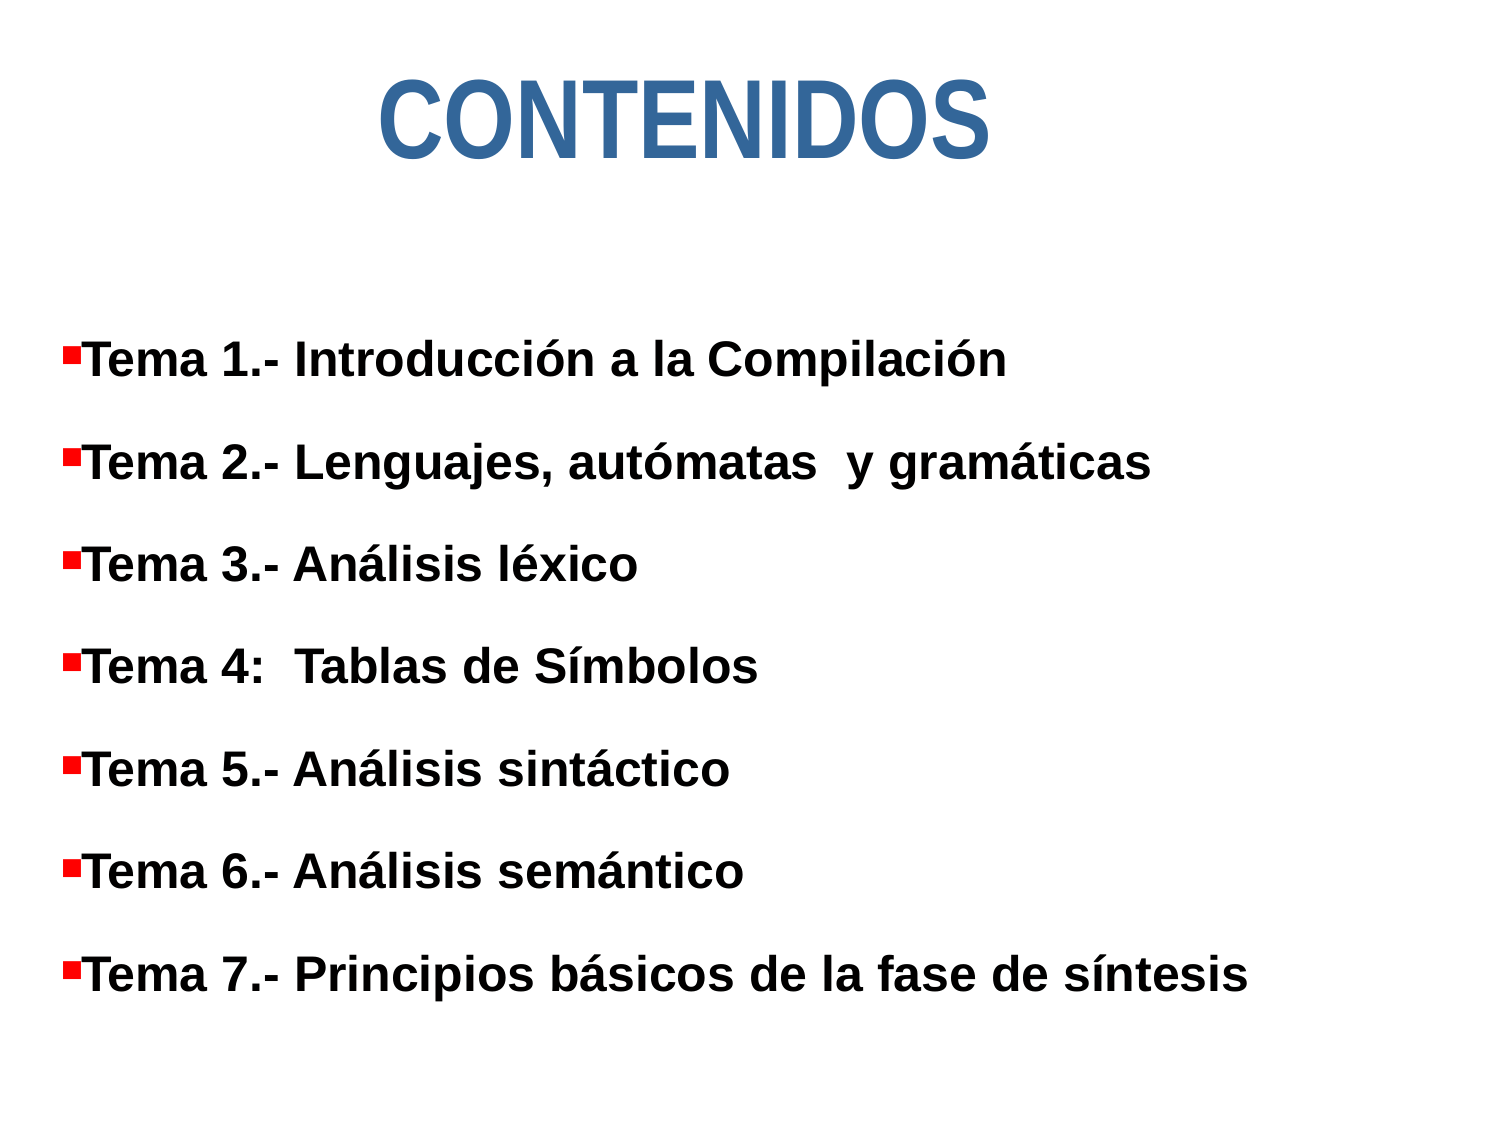

# CONTENIDOS
Tema 1.- Introducción a la Compilación
Tema 2.- Lenguajes, autómatas y gramáticas
Tema 3.- Análisis léxico
Tema 4: Tablas de Símbolos
Tema 5.- Análisis sintáctico
Tema 6.- Análisis semántico
Tema 7.- Principios básicos de la fase de síntesis
Año 2004
3